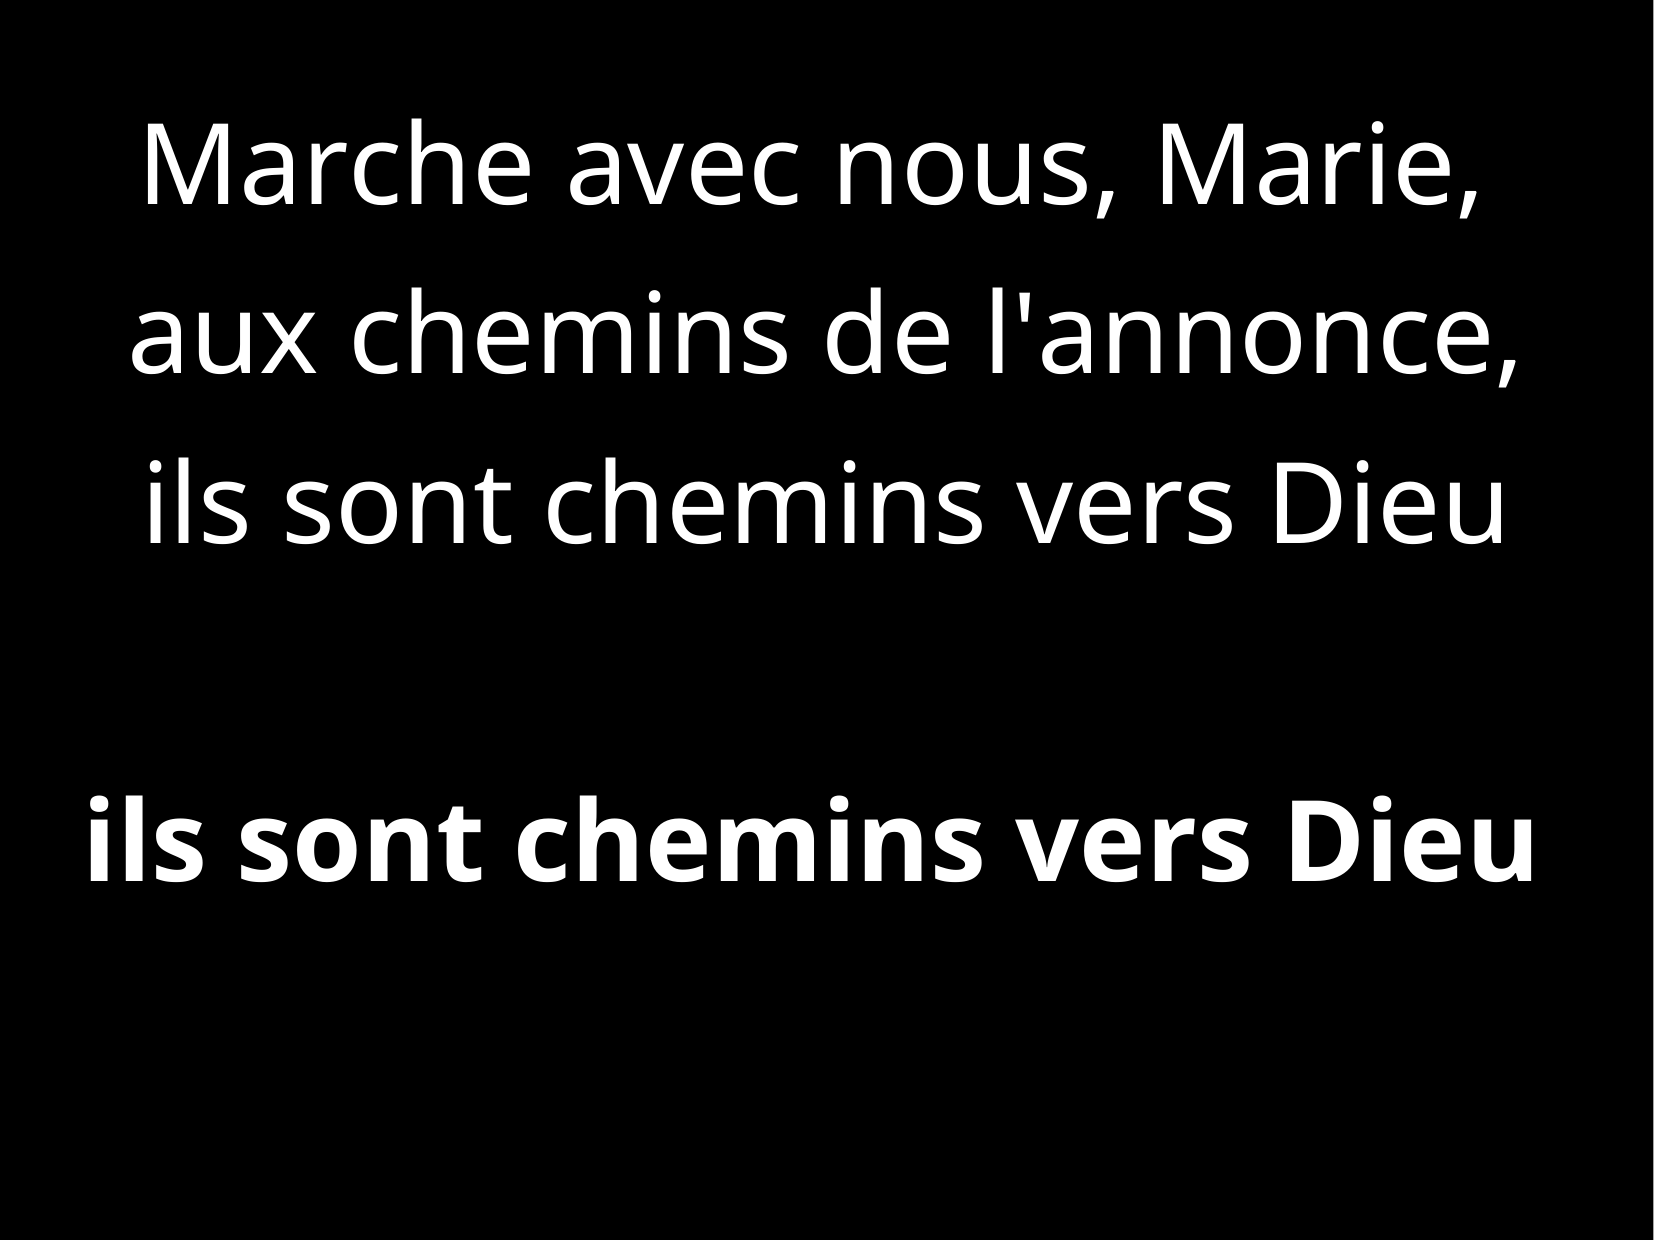

# Marche avec nous, Marie,
aux chemins de l'annonce,
ils sont chemins vers Dieu
ils sont chemins vers Dieu